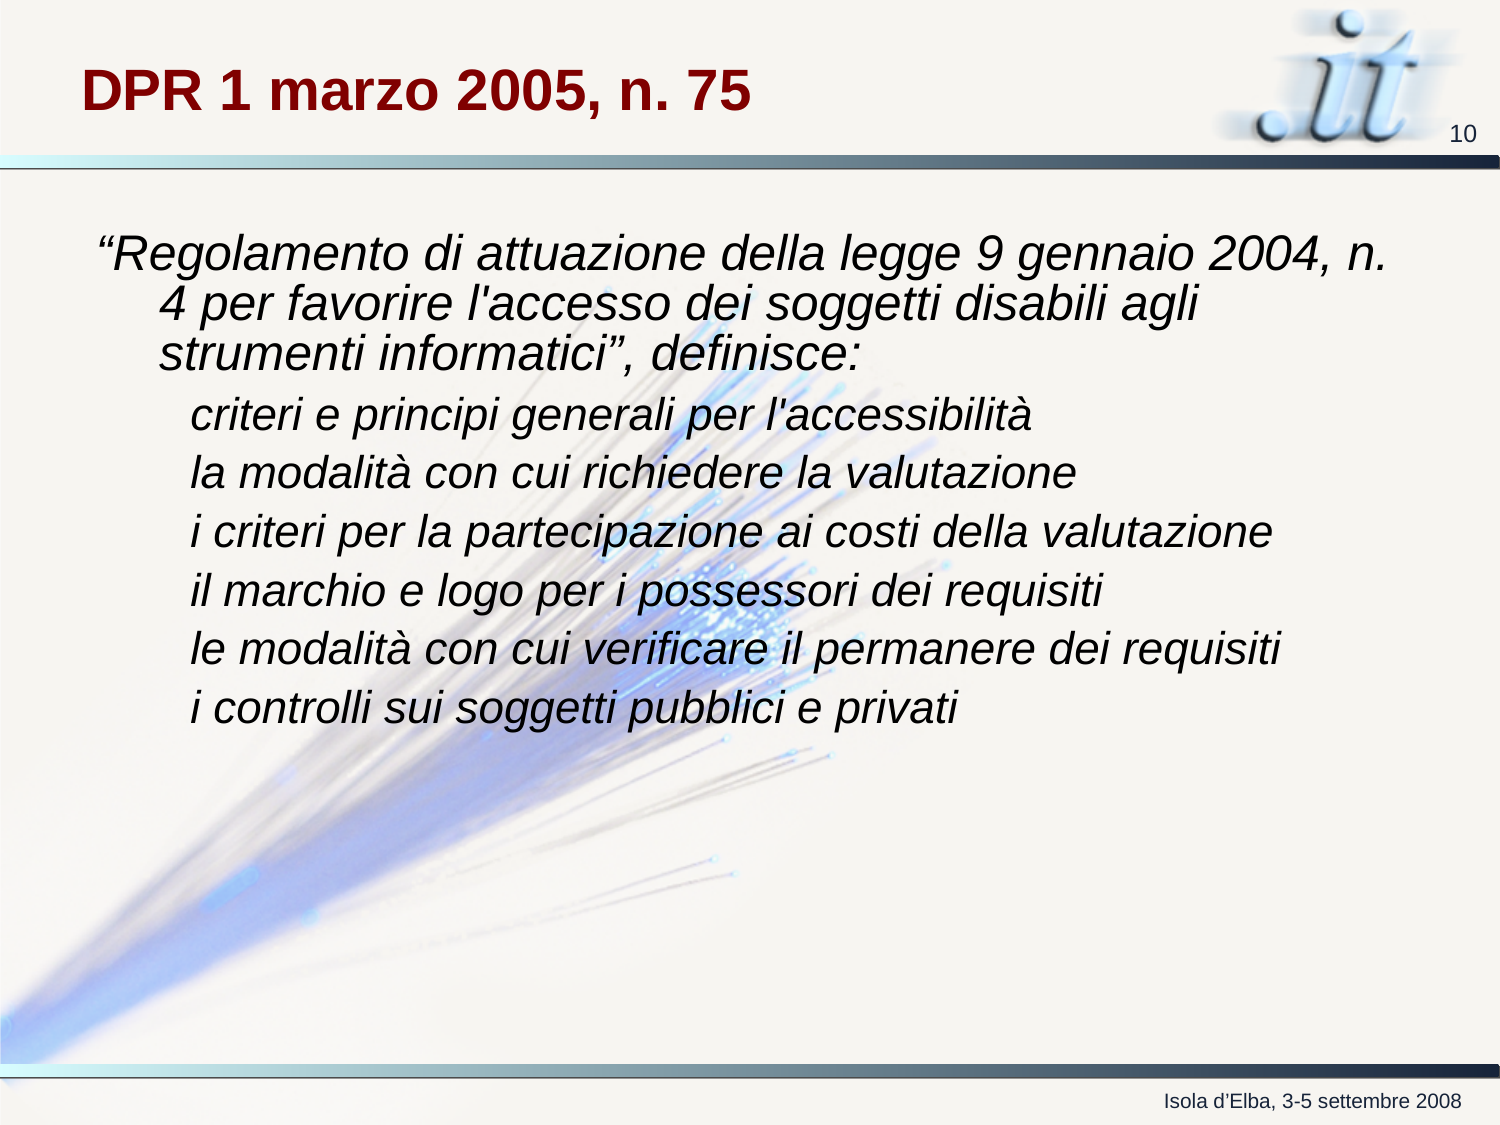

# DPR 1 marzo 2005, n. 75
“Regolamento di attuazione della legge 9 gennaio 2004, n. 4 per favorire l'accesso dei soggetti disabili agli strumenti informatici”, definisce:
criteri e principi generali per l'accessibilità
la modalità con cui richiedere la valutazione
i criteri per la partecipazione ai costi della valutazione
il marchio e logo per i possessori dei requisiti
le modalità con cui verificare il permanere dei requisiti
i controlli sui soggetti pubblici e privati